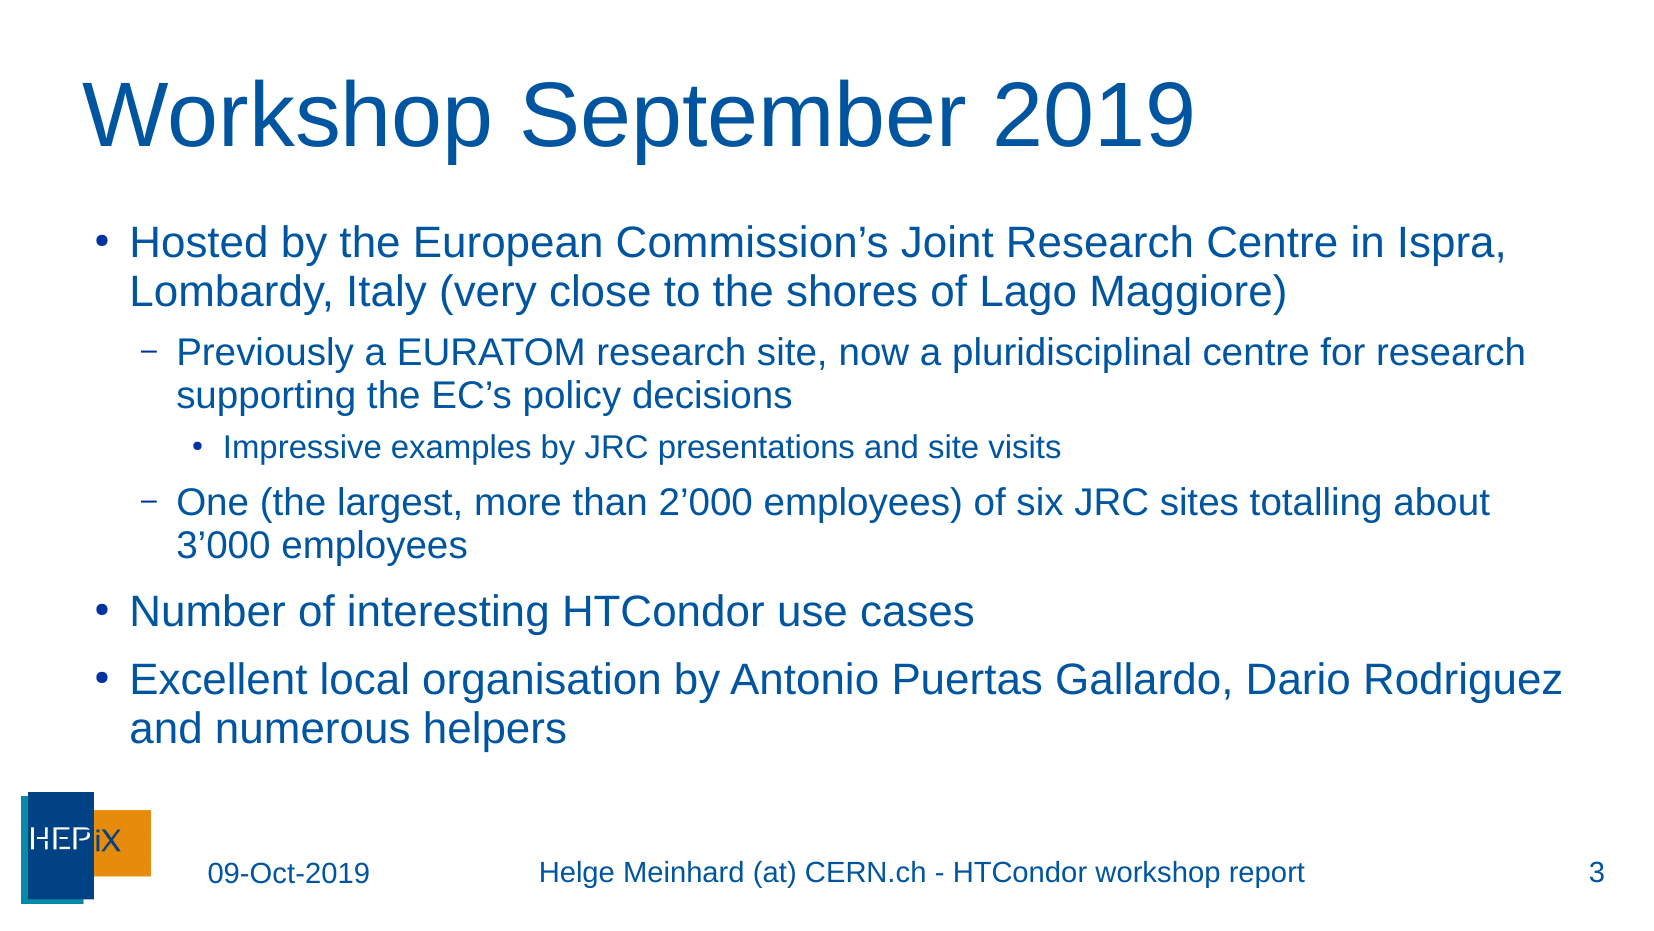

# Workshop September 2019
Hosted by the European Commission’s Joint Research Centre in Ispra, Lombardy, Italy (very close to the shores of Lago Maggiore)
Previously a EURATOM research site, now a pluridisciplinal centre for research supporting the EC’s policy decisions
Impressive examples by JRC presentations and site visits
One (the largest, more than 2’000 employees) of six JRC sites totalling about 3’000 employees
Number of interesting HTCondor use cases
Excellent local organisation by Antonio Puertas Gallardo, Dario Rodriguez and numerous helpers
Helge Meinhard (at) CERN.ch - HTCondor workshop report
3
09-Oct-2019